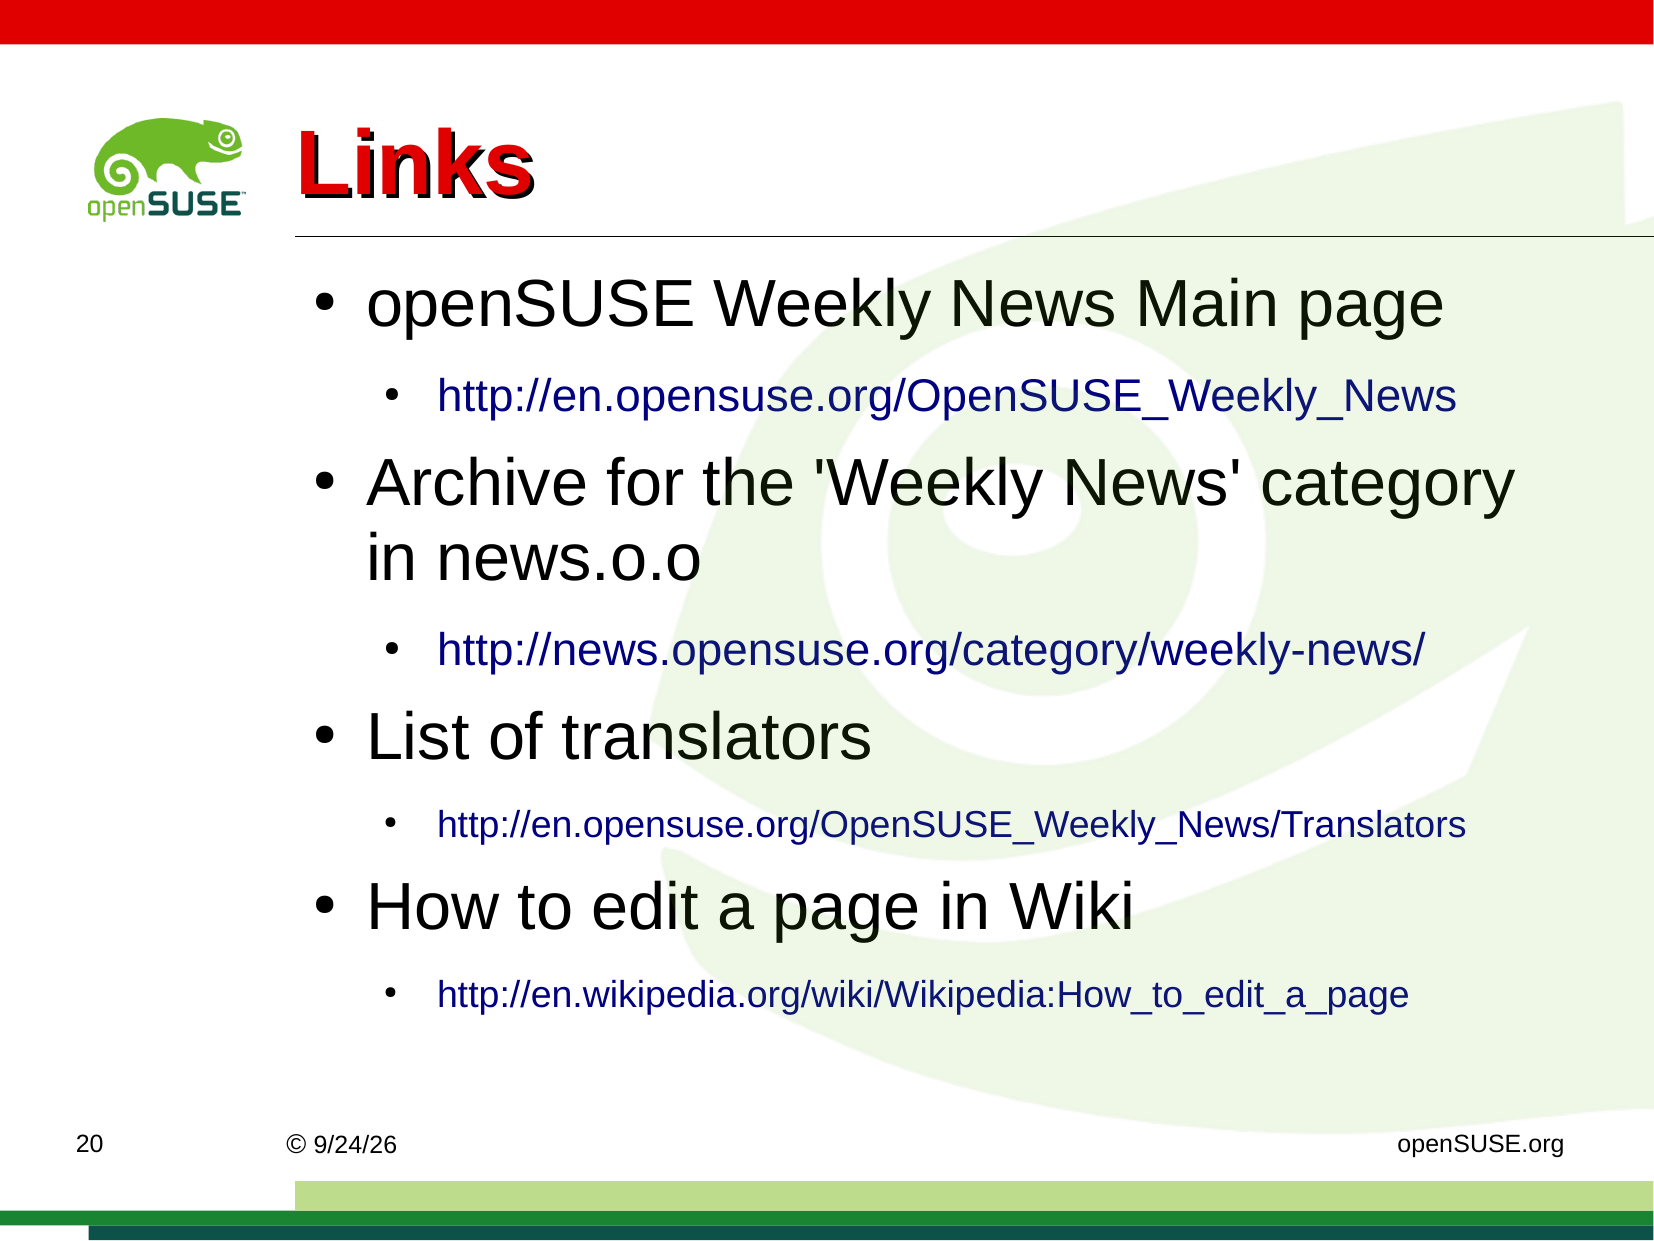

# Links
openSUSE Weekly News Main page
http://en.opensuse.org/OpenSUSE_Weekly_News
Archive for the 'Weekly News' category in news.o.o
http://news.opensuse.org/category/weekly-news/
List of translators
http://en.opensuse.org/OpenSUSE_Weekly_News/Translators
How to edit a page in Wiki
http://en.wikipedia.org/wiki/Wikipedia:How_to_edit_a_page
openSUSE.org